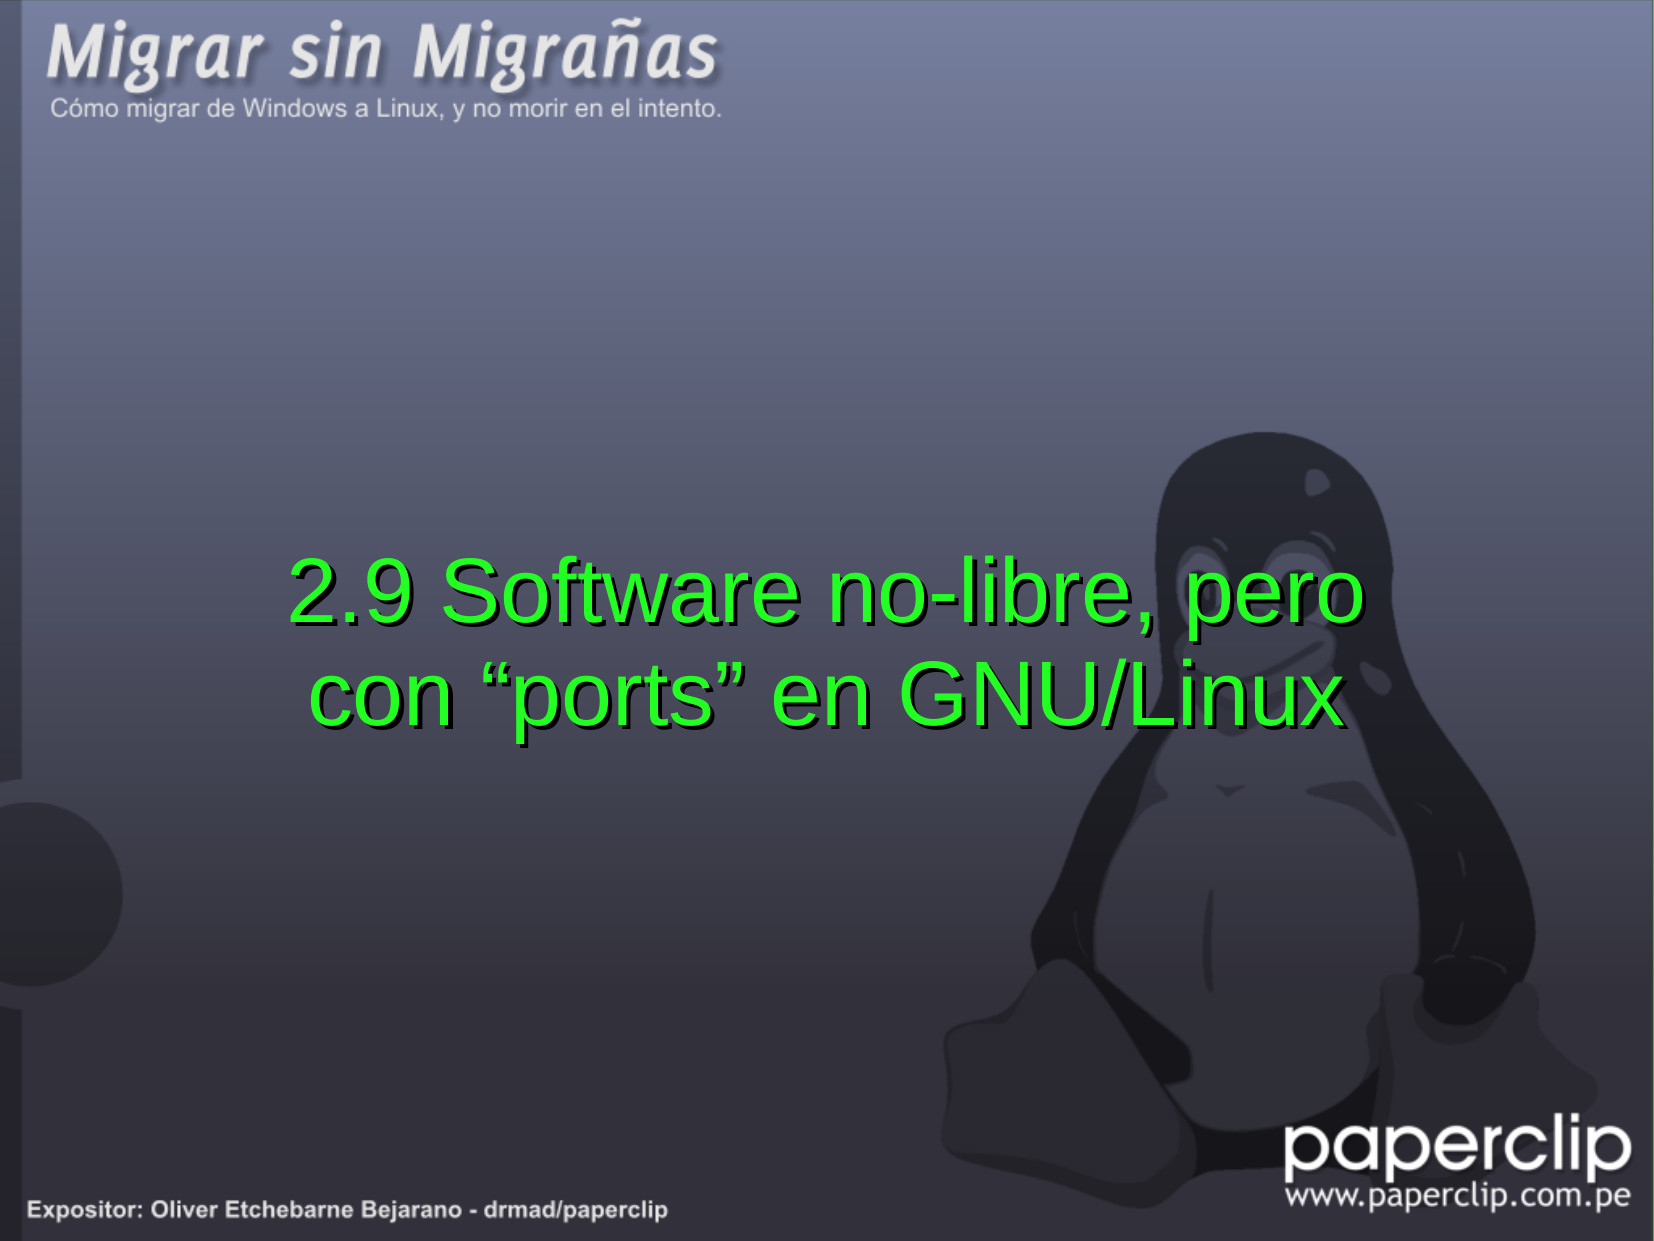

# 2.9 Software no-libre, pero con “ports” en GNU/Linux